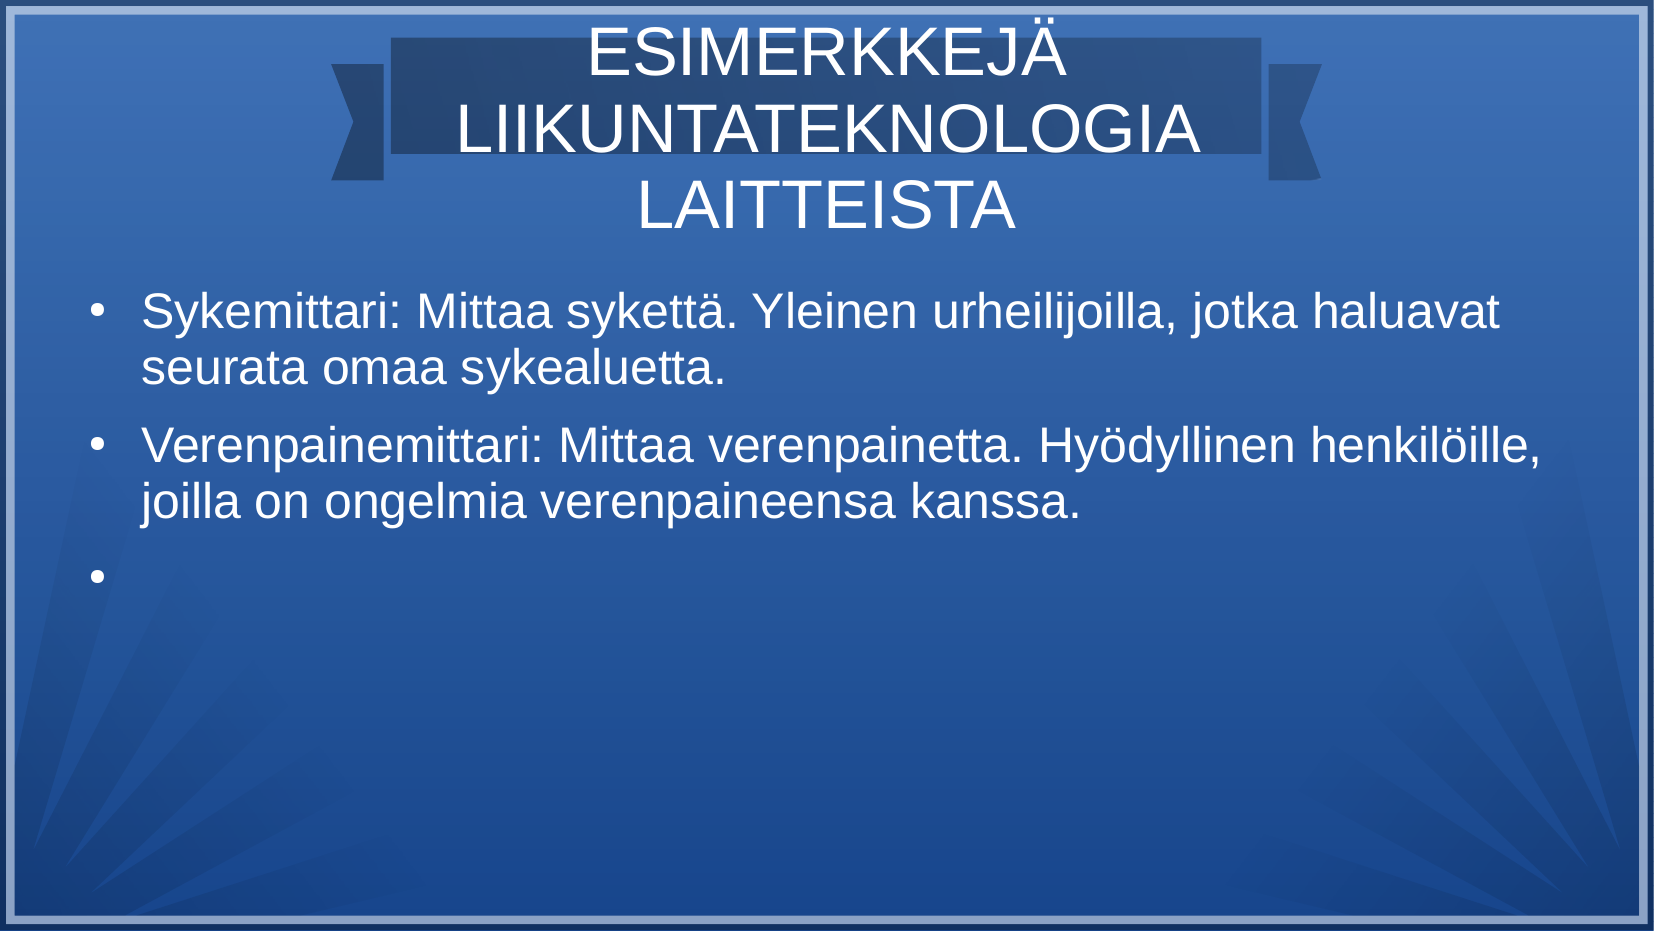

# ESIMERKKEJÄ LIIKUNTATEKNOLOGIA LAITTEISTA
Sykemittari: Mittaa sykettä. Yleinen urheilijoilla, jotka haluavat seurata omaa sykealuetta.
Verenpainemittari: Mittaa verenpainetta. Hyödyllinen henkilöille, joilla on ongelmia verenpaineensa kanssa.